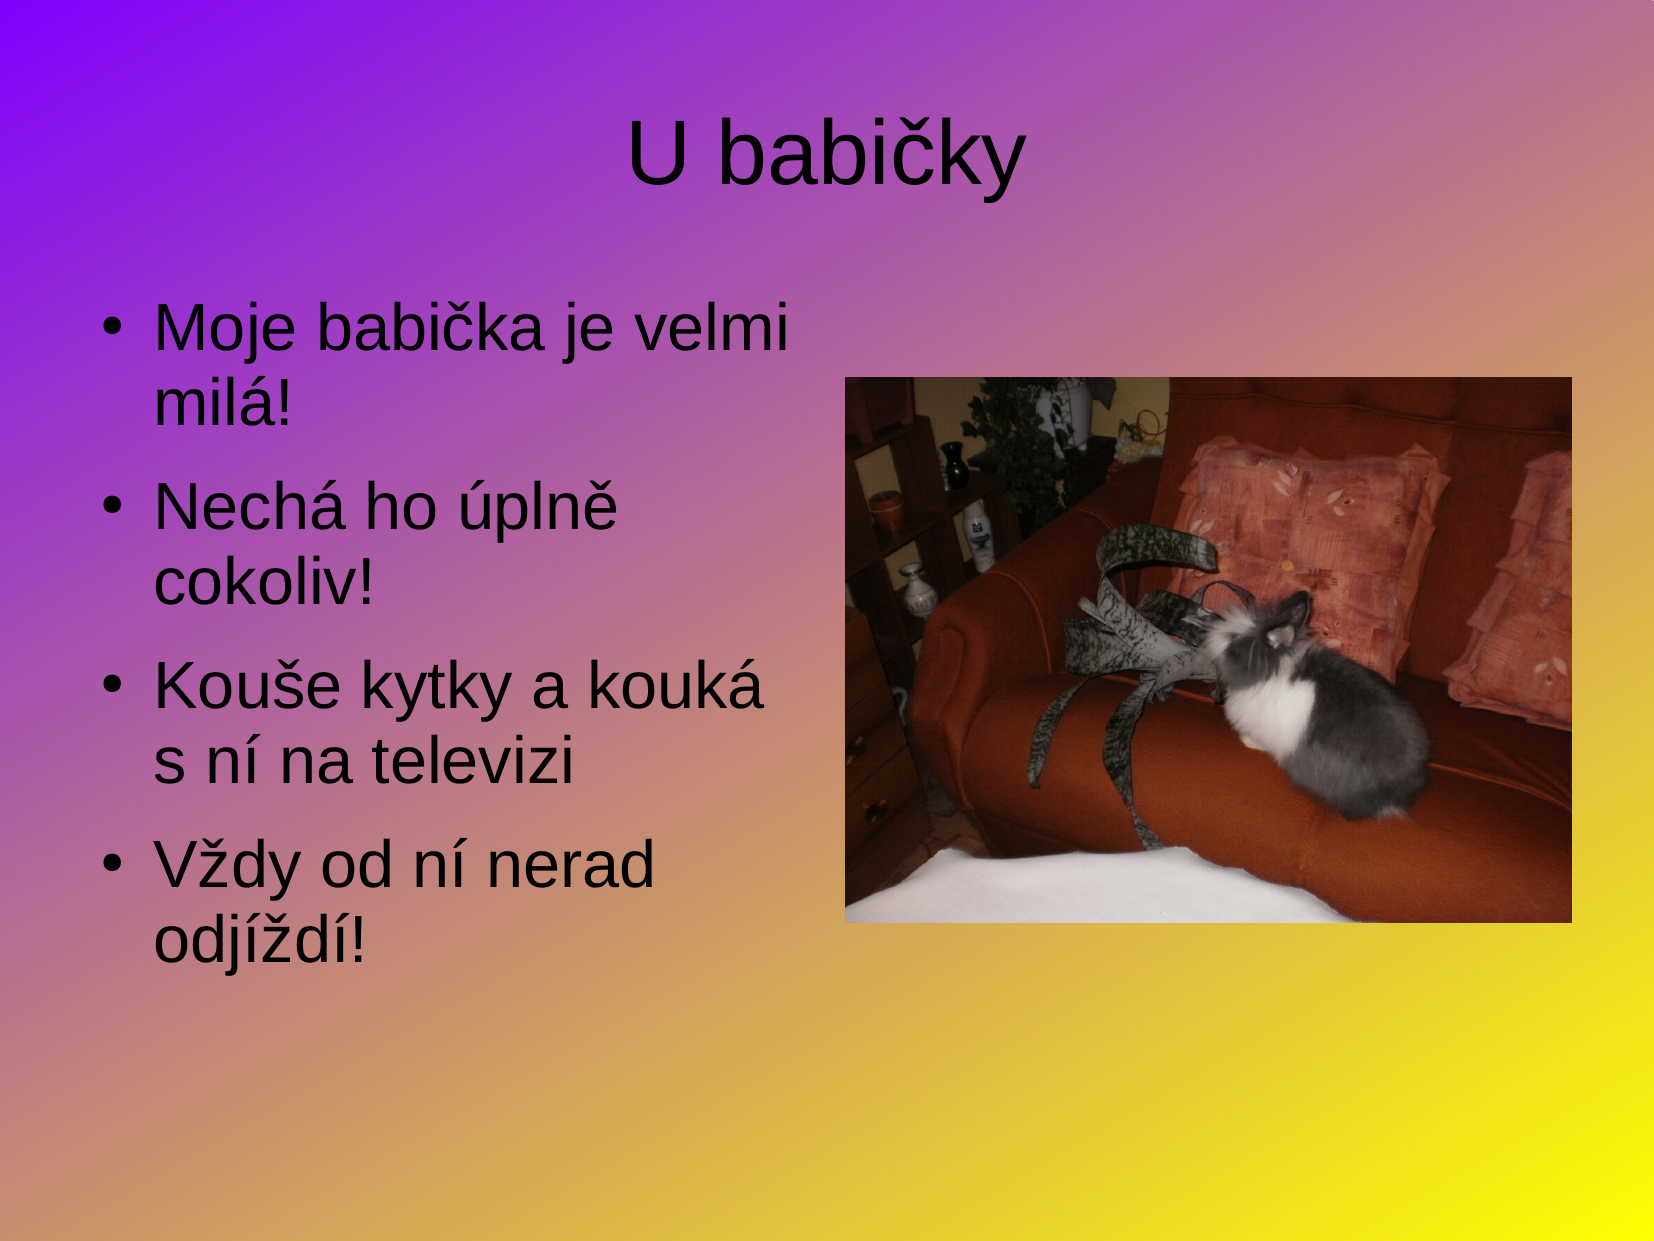

# U babičky
Moje babička je velmi milá!
Nechá ho úplně cokoliv!
Kouše kytky a kouká s ní na televizi
Vždy od ní nerad odjíždí!